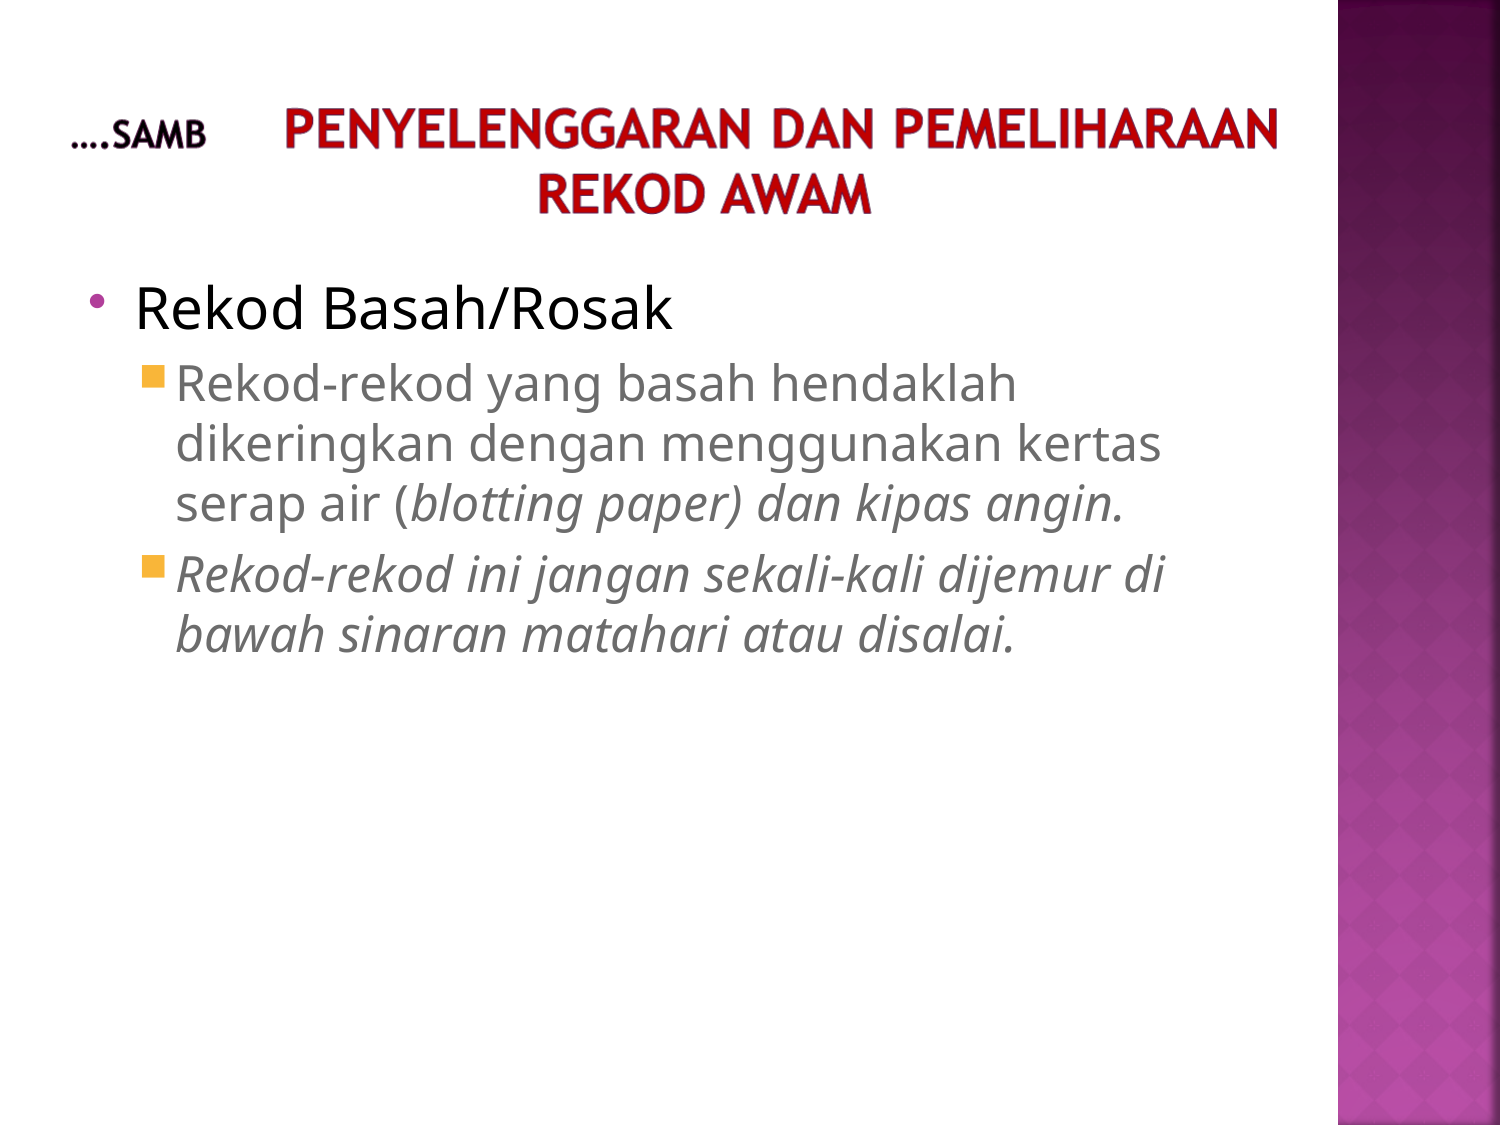

# Rekod Basah/Rosak
Rekod-rekod yang basah hendaklah dikeringkan dengan menggunakan kertas serap air (blotting paper) dan kipas angin.
Rekod-rekod ini jangan sekali-kali dijemur di bawah sinaran matahari atau disalai.